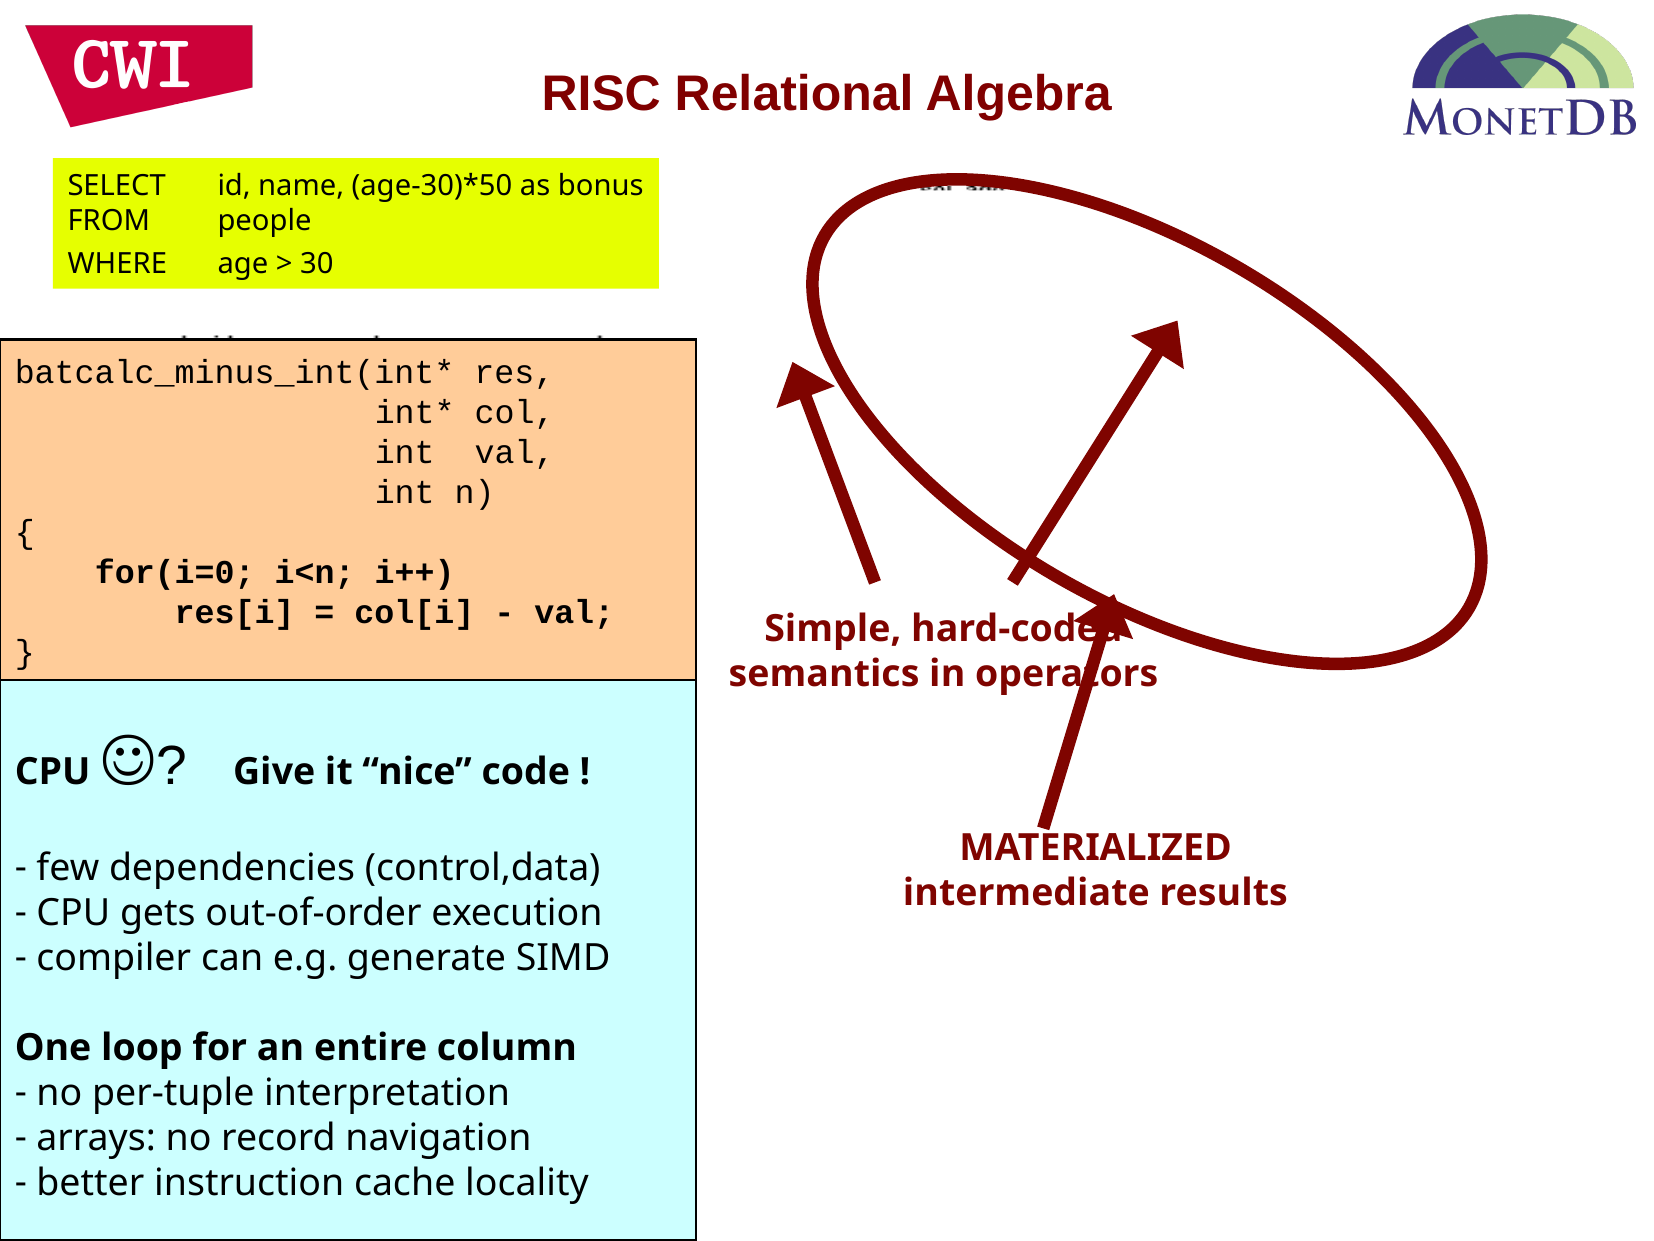

# RISC Relational Algebra
MATERIALIZED intermediate results
SELECT	id, name, (age-30)*50 as bonus
FROM	people
WHERE	age > 30
Simple, hard-coded semantics in operators
batcalc_minus_int(int* res,
 		 int* col,
		 int val,
 int n)
{
 for(i=0; i<n; i++)
 res[i] = col[i] - val;
}
CPU ? Give it “nice” code !
 few dependencies (control,data)
 CPU gets out-of-order execution
 compiler can e.g. generate SIMD
One loop for an entire column
 no per-tuple interpretation
 arrays: no record navigation
 better instruction cache locality